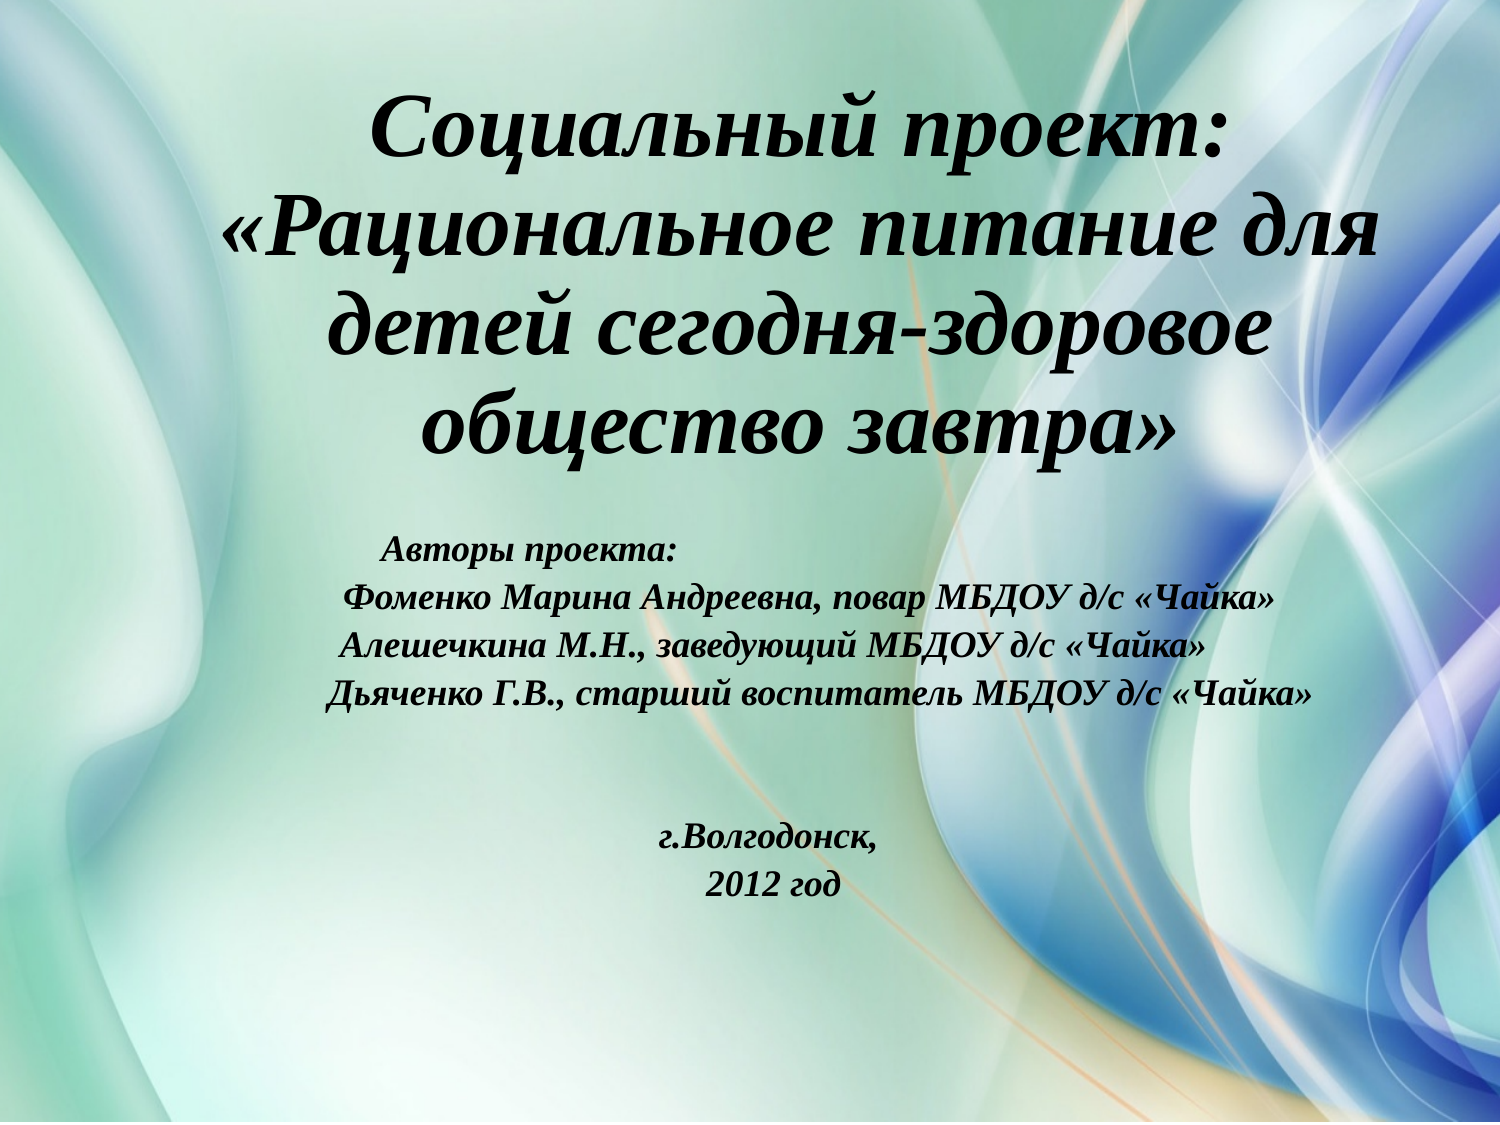

Социальный проект: «Рациональное питание для детей сегодня-здоровое общество завтра»
 Авторы проекта:
 Фоменко Марина Андреевна, повар МБДОУ д/с «Чайка»
Алешечкина М.Н., заведующий МБДОУ д/с «Чайка»
 Дьяченко Г.В., старший воспитатель МБДОУ д/с «Чайка»
г.Волгодонск,
2012 год